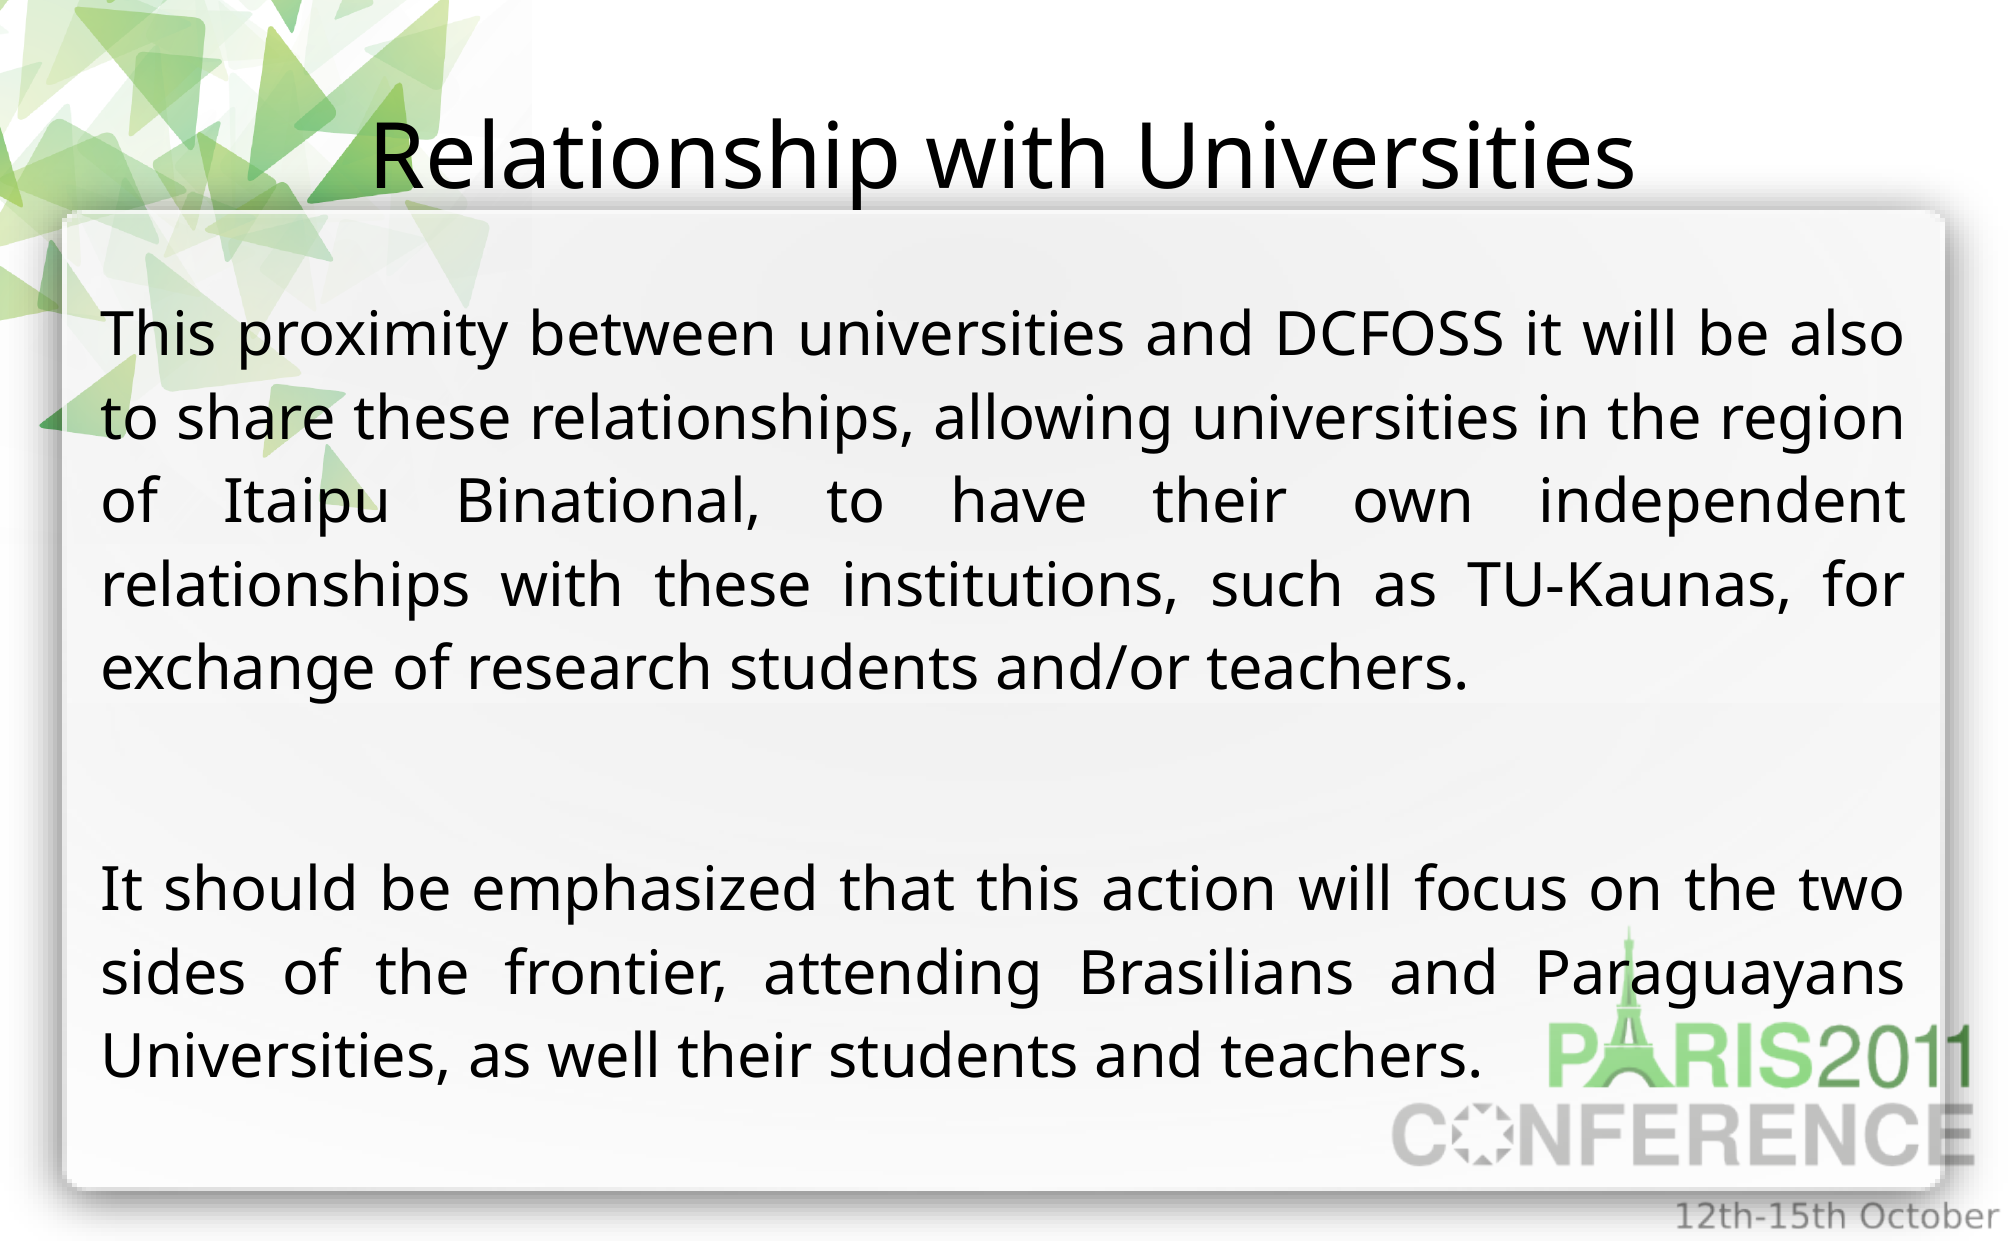

# Relationship with Universities
This proximity between universities and DCFOSS it will be also to share these relationships, allowing universities in the region of Itaipu Binational, to have their own independent relationships with these institutions, such as TU-Kaunas, for exchange of research students and/or teachers.
It should be emphasized that this action will focus on the two sides of the frontier, attending Brasilians and Paraguayans Universities, as well their students and teachers.